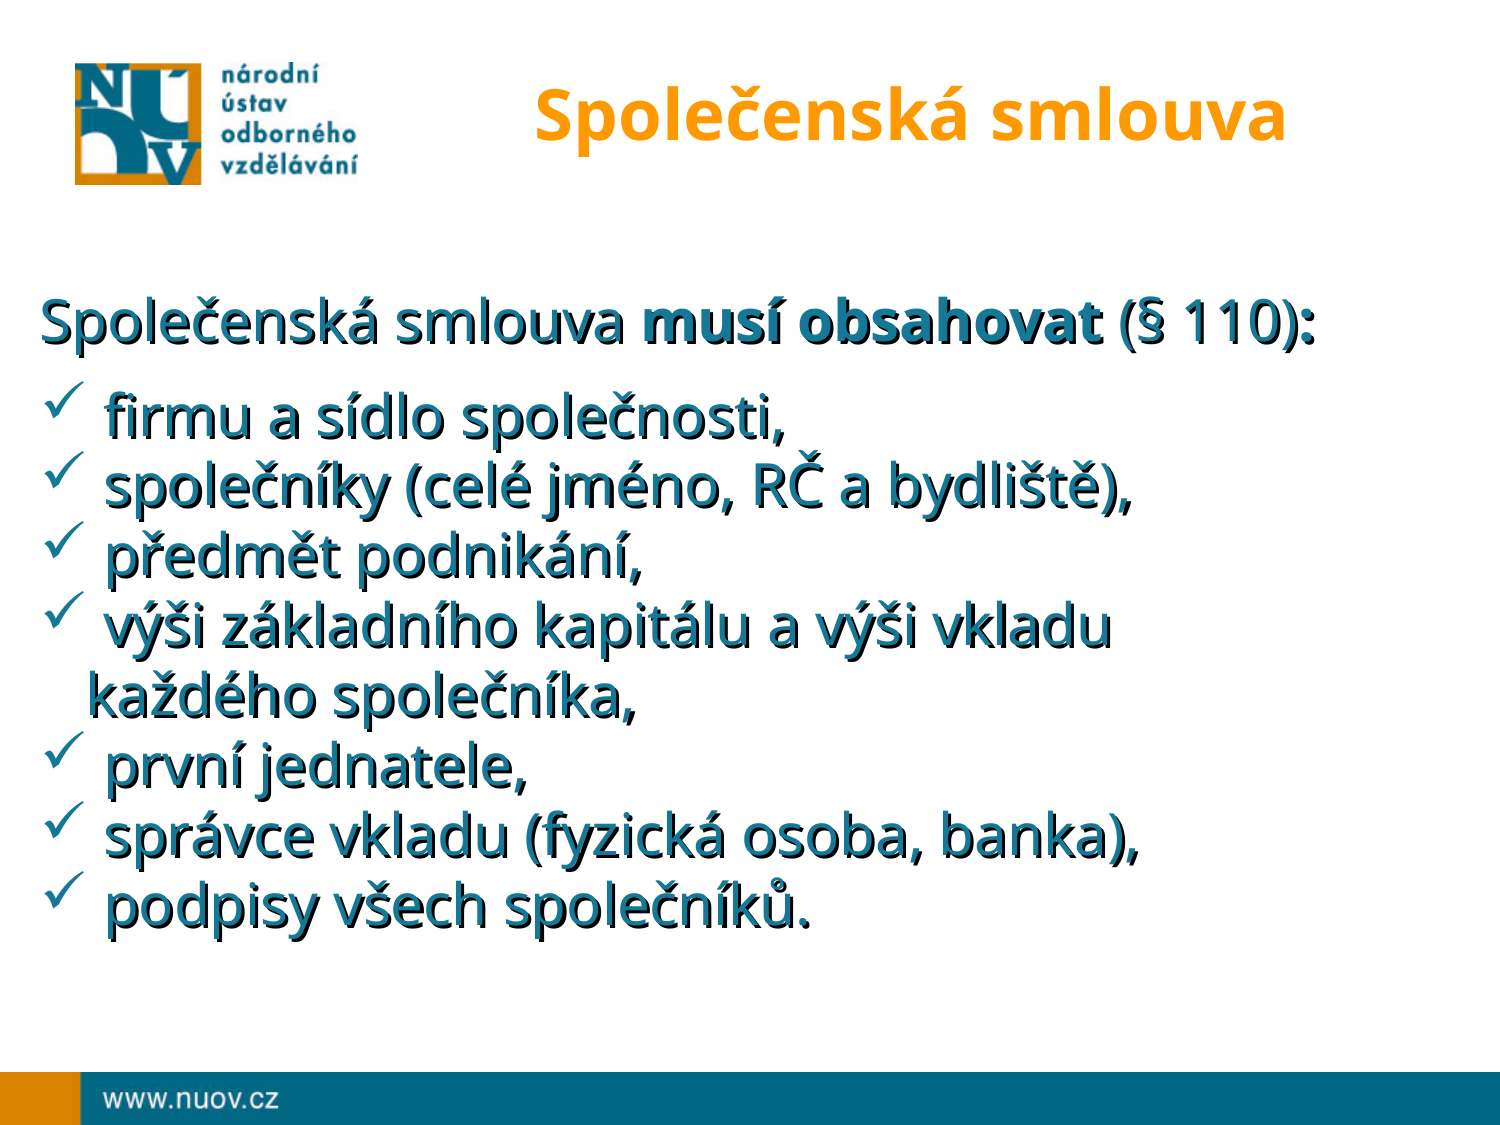

# Společenská smlouva
Společenská smlouva musí obsahovat (§ 110):
 firmu a sídlo společnosti,
 společníky (celé jméno, RČ a bydliště),
 předmět podnikání,
 výši základního kapitálu a výši vkladu
 každého společníka,
 první jednatele,
 správce vkladu (fyzická osoba, banka),
 podpisy všech společníků.